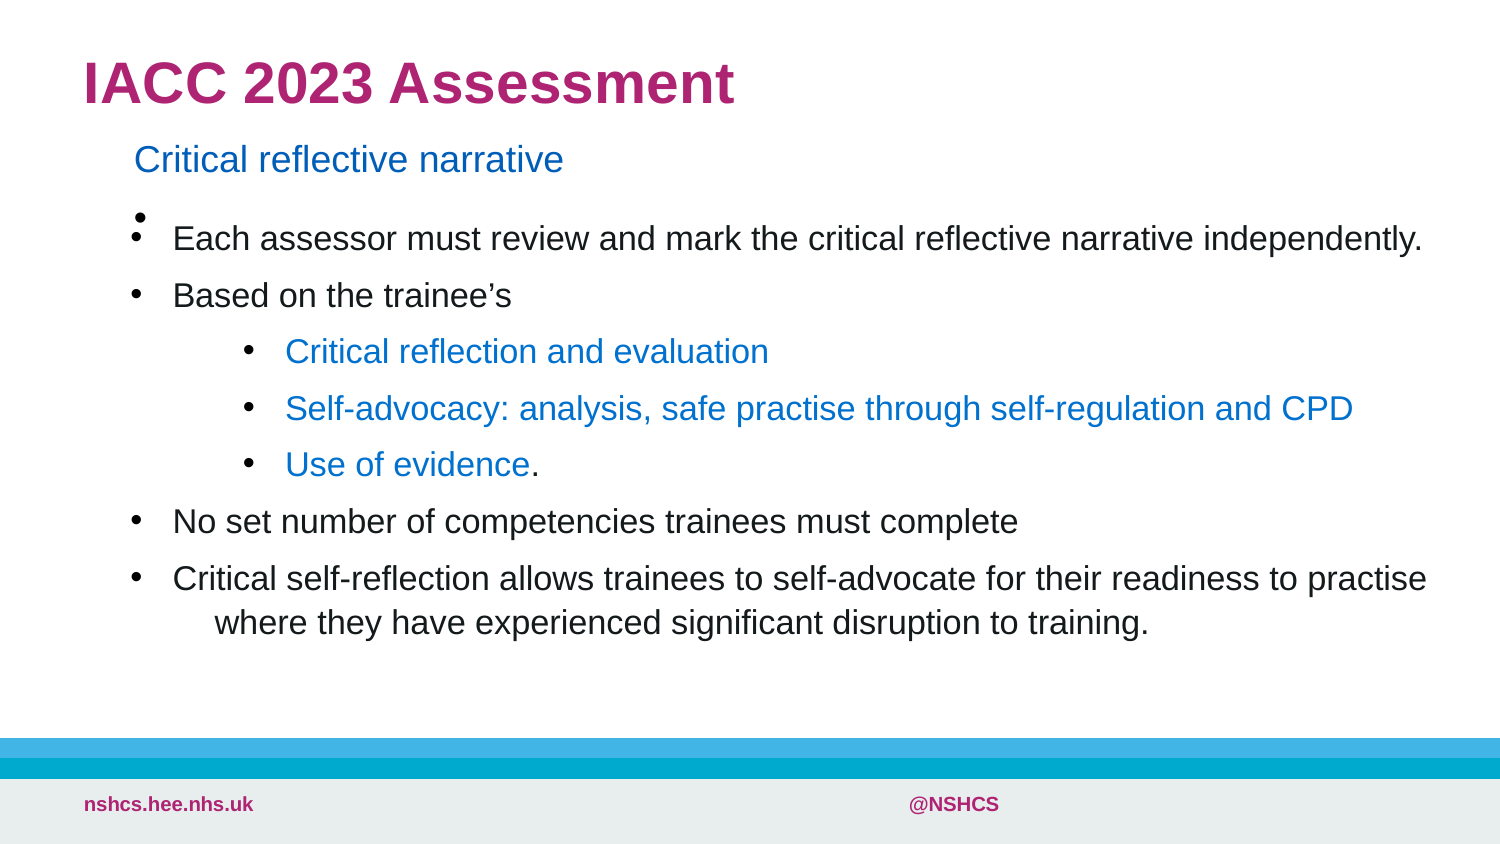

# IACC 2023 Assessment
Critical reflective narrative
Each assessor must review and mark the critical reflective narrative independently.
Based on the trainee’s
Critical reflection and evaluation
Self-advocacy: analysis, safe practise through self-regulation and CPD
Use of evidence.
No set number of competencies trainees must complete
Critical self-reflection allows trainees to self-advocate for their readiness to practise where they have experienced significant disruption to training.